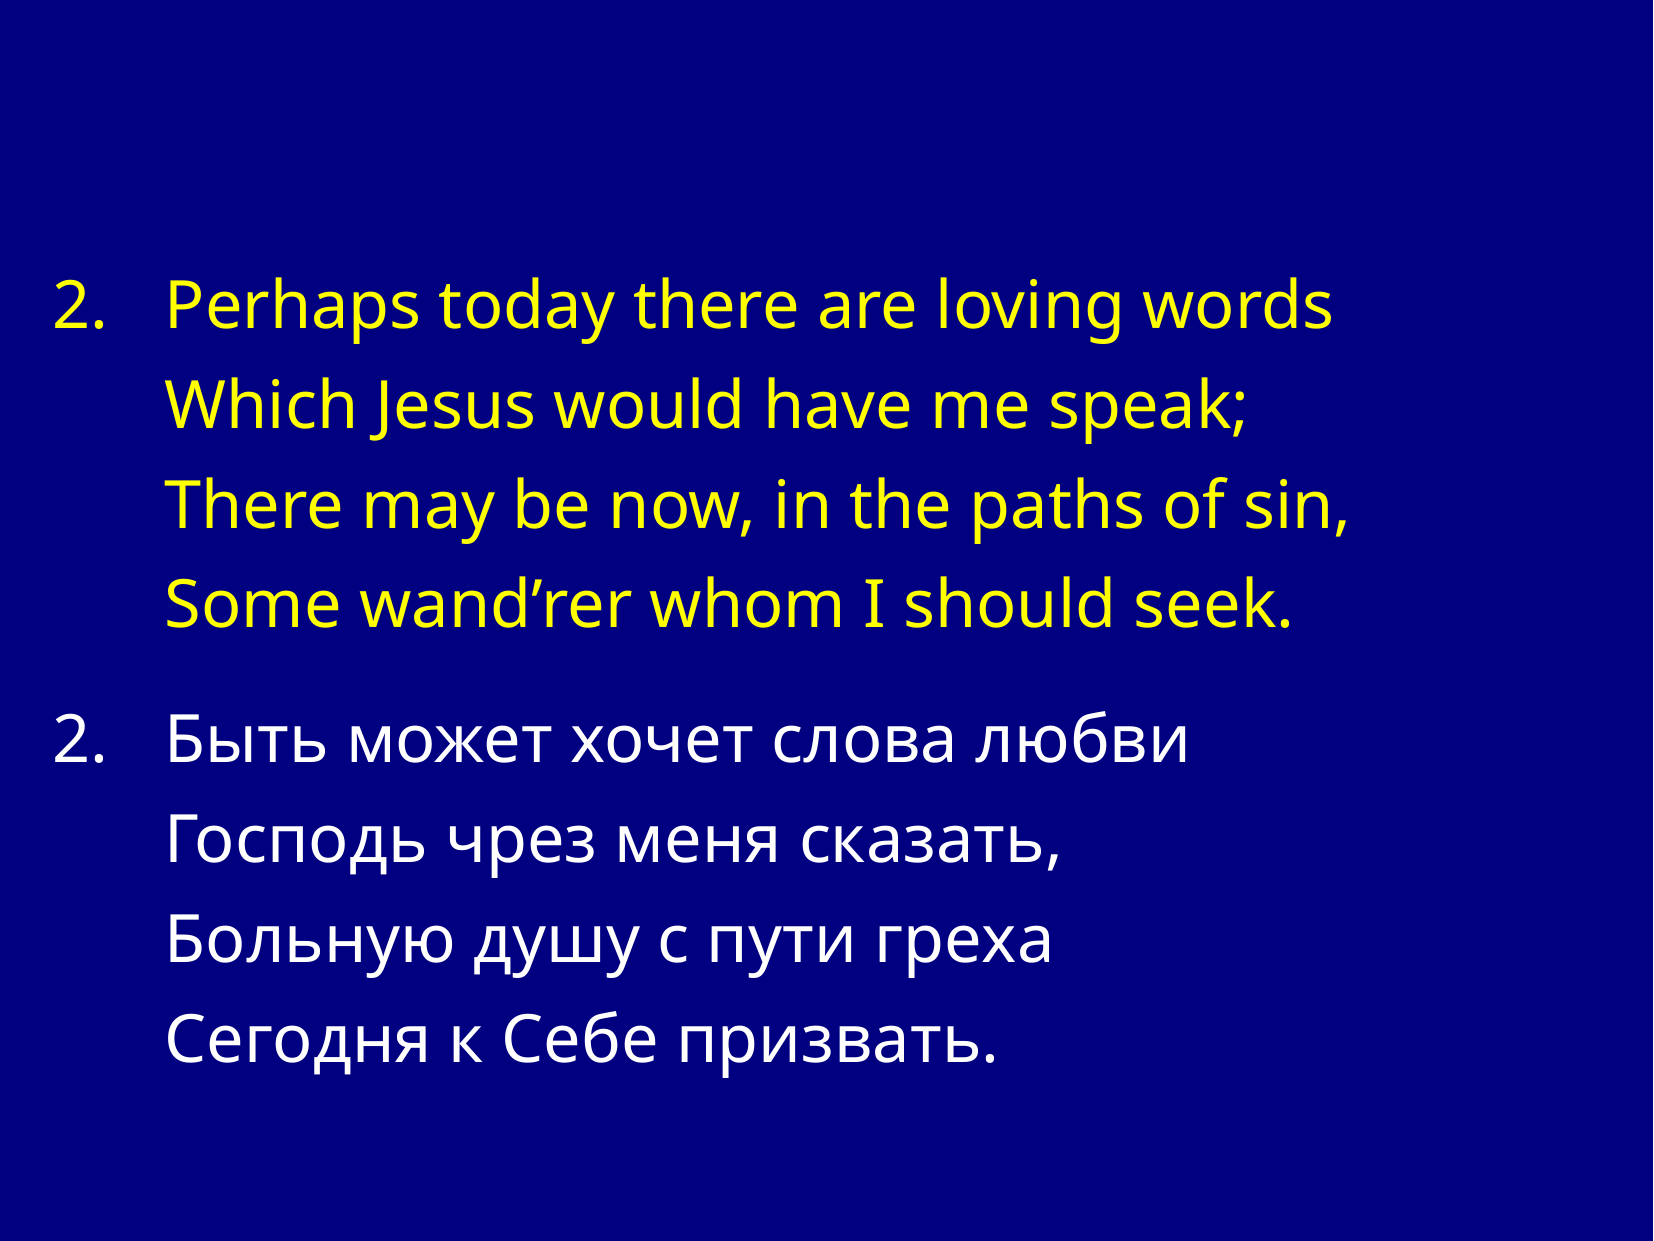

2.	Perhaps today there are loving words
	Which Jesus would have me speak;
	There may be now, in the paths of sin,
	Some wand’rer whom I should seek.
2.	Быть может хочет слова любви
	Господь чрез меня сказать,
	Больную душу с пути греха
	Сегодня к Себе призвать.